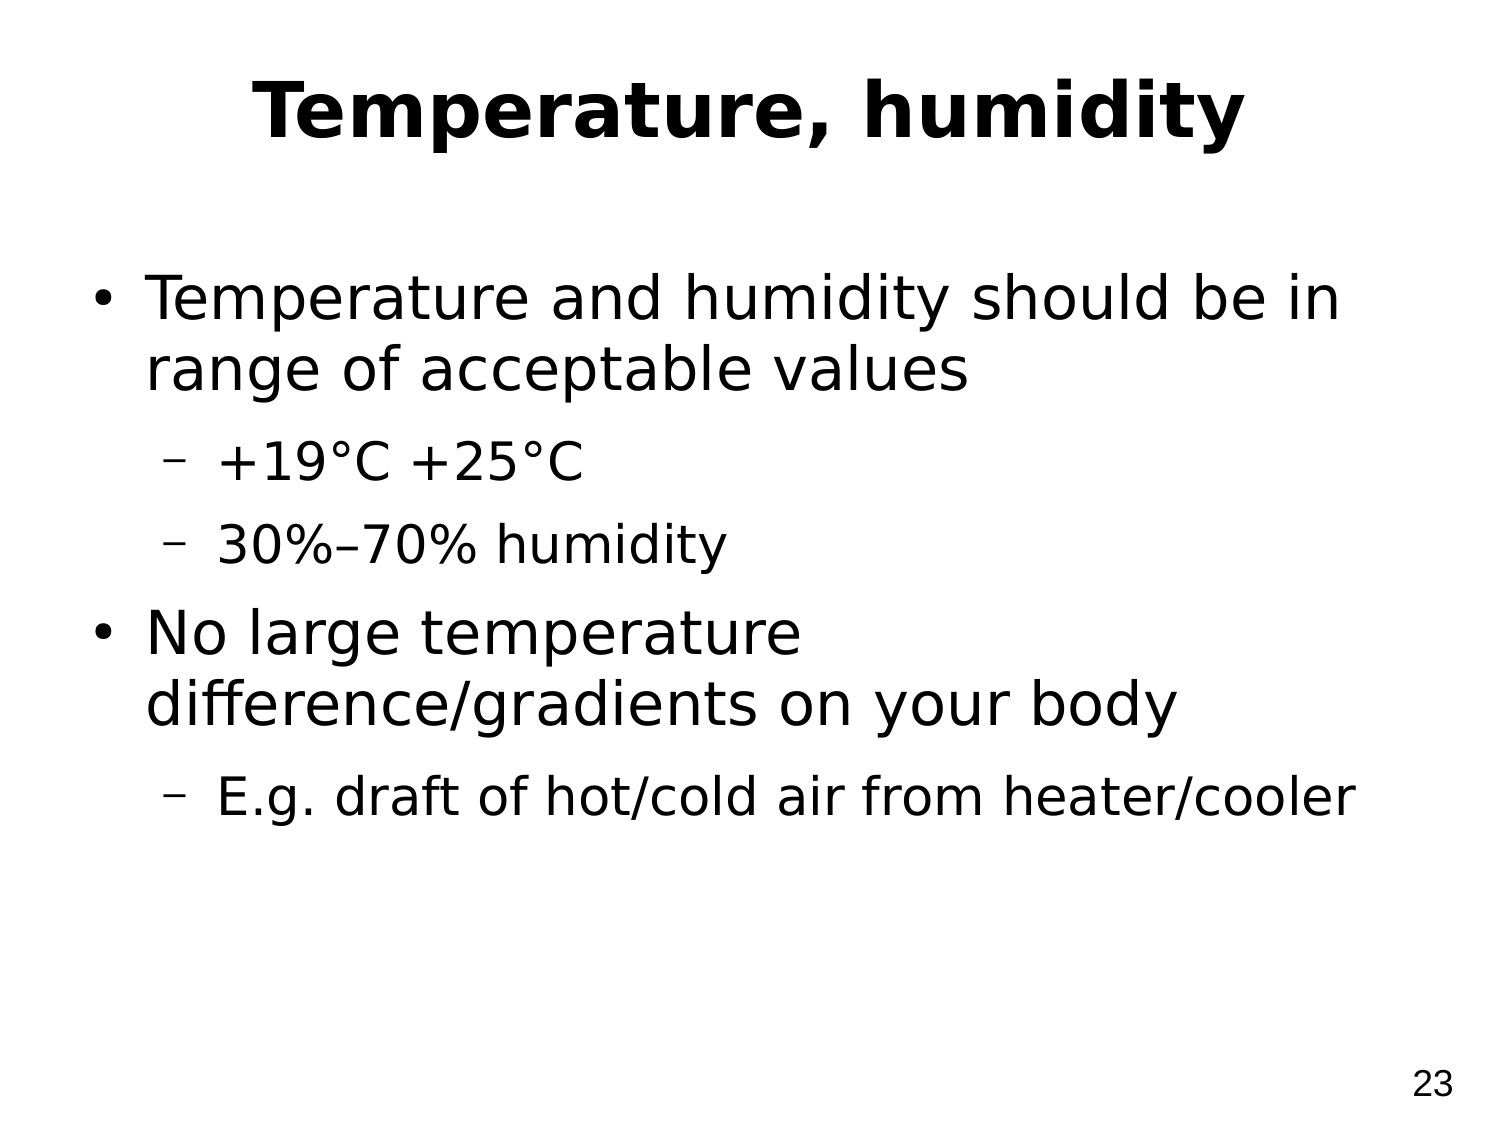

# Temperature, humidity
Temperature and humidity should be in range of acceptable values
+19°C +25°C
30%–70% humidity
No large temperature difference/gradients on your body
E.g. draft of hot/cold air from heater/cooler